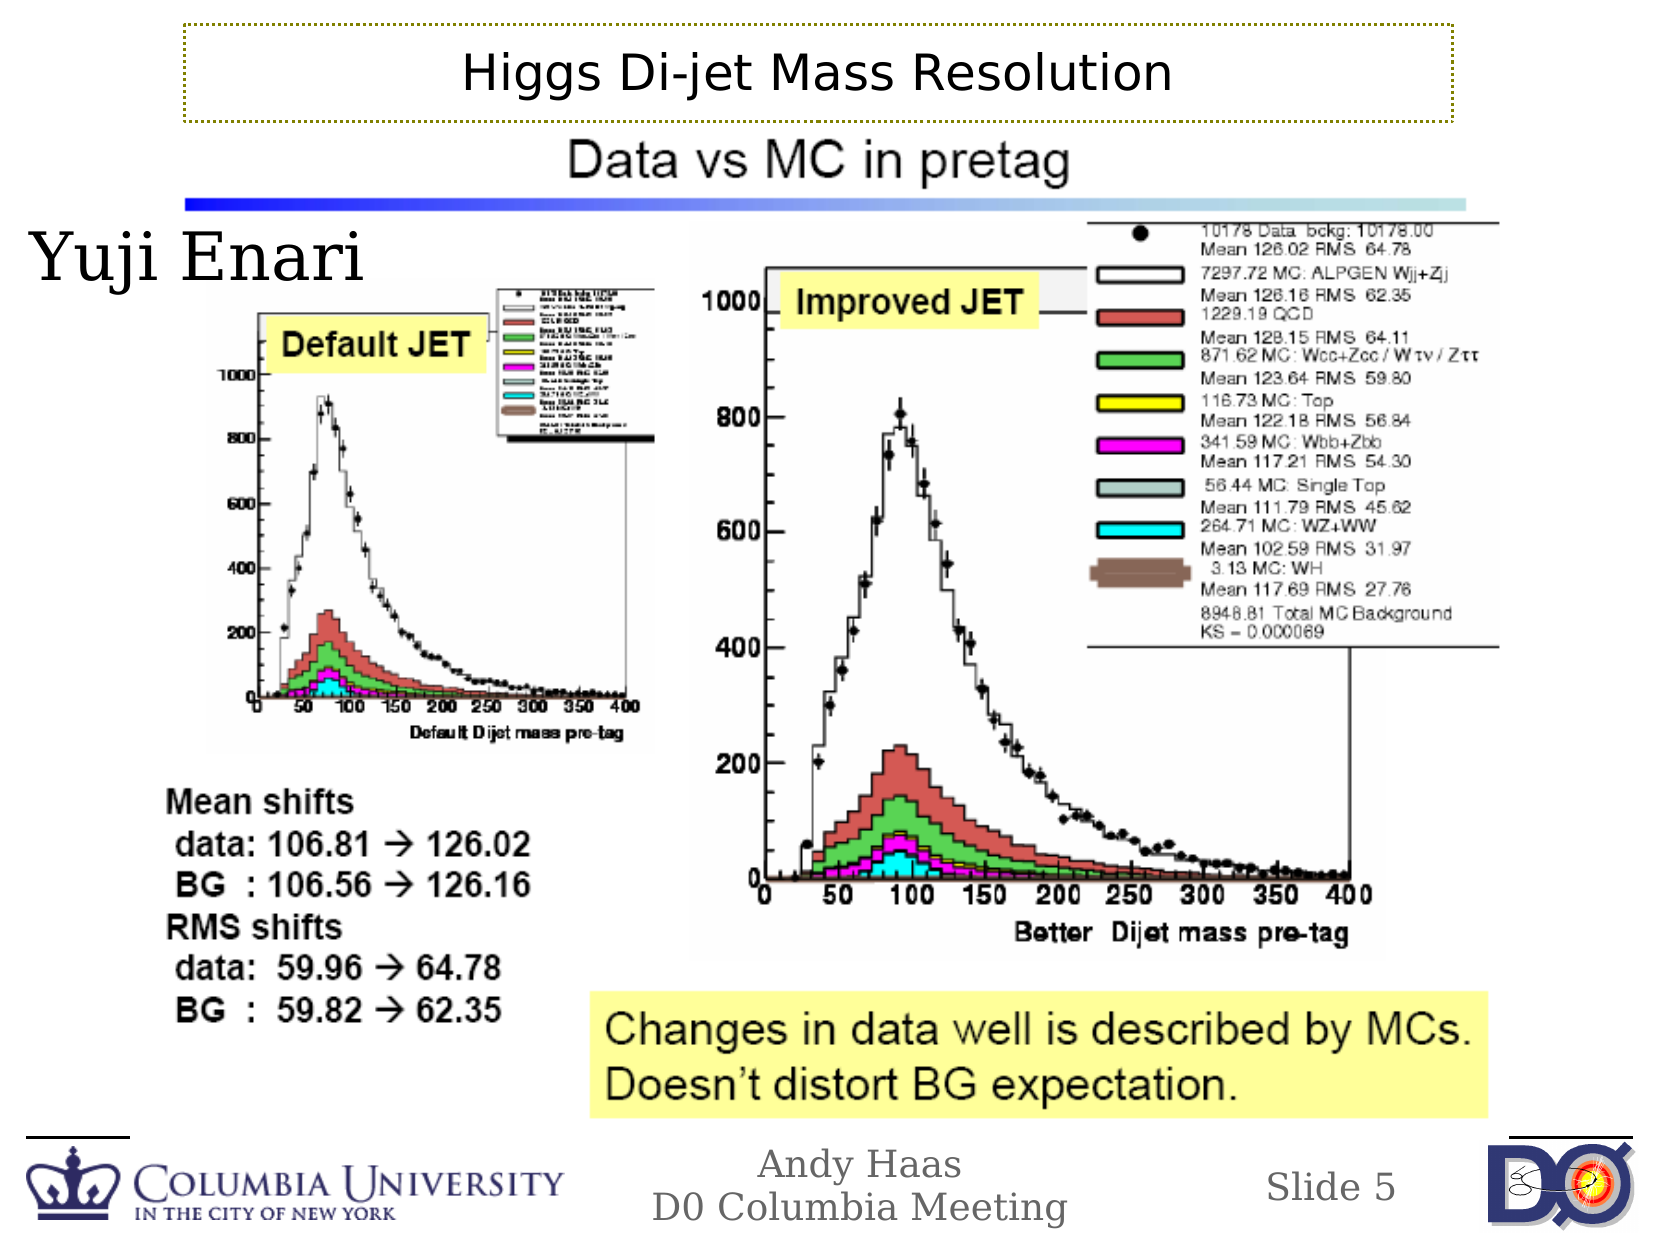

# Higgs Di-jet Mass Resolution
Yuji Enari